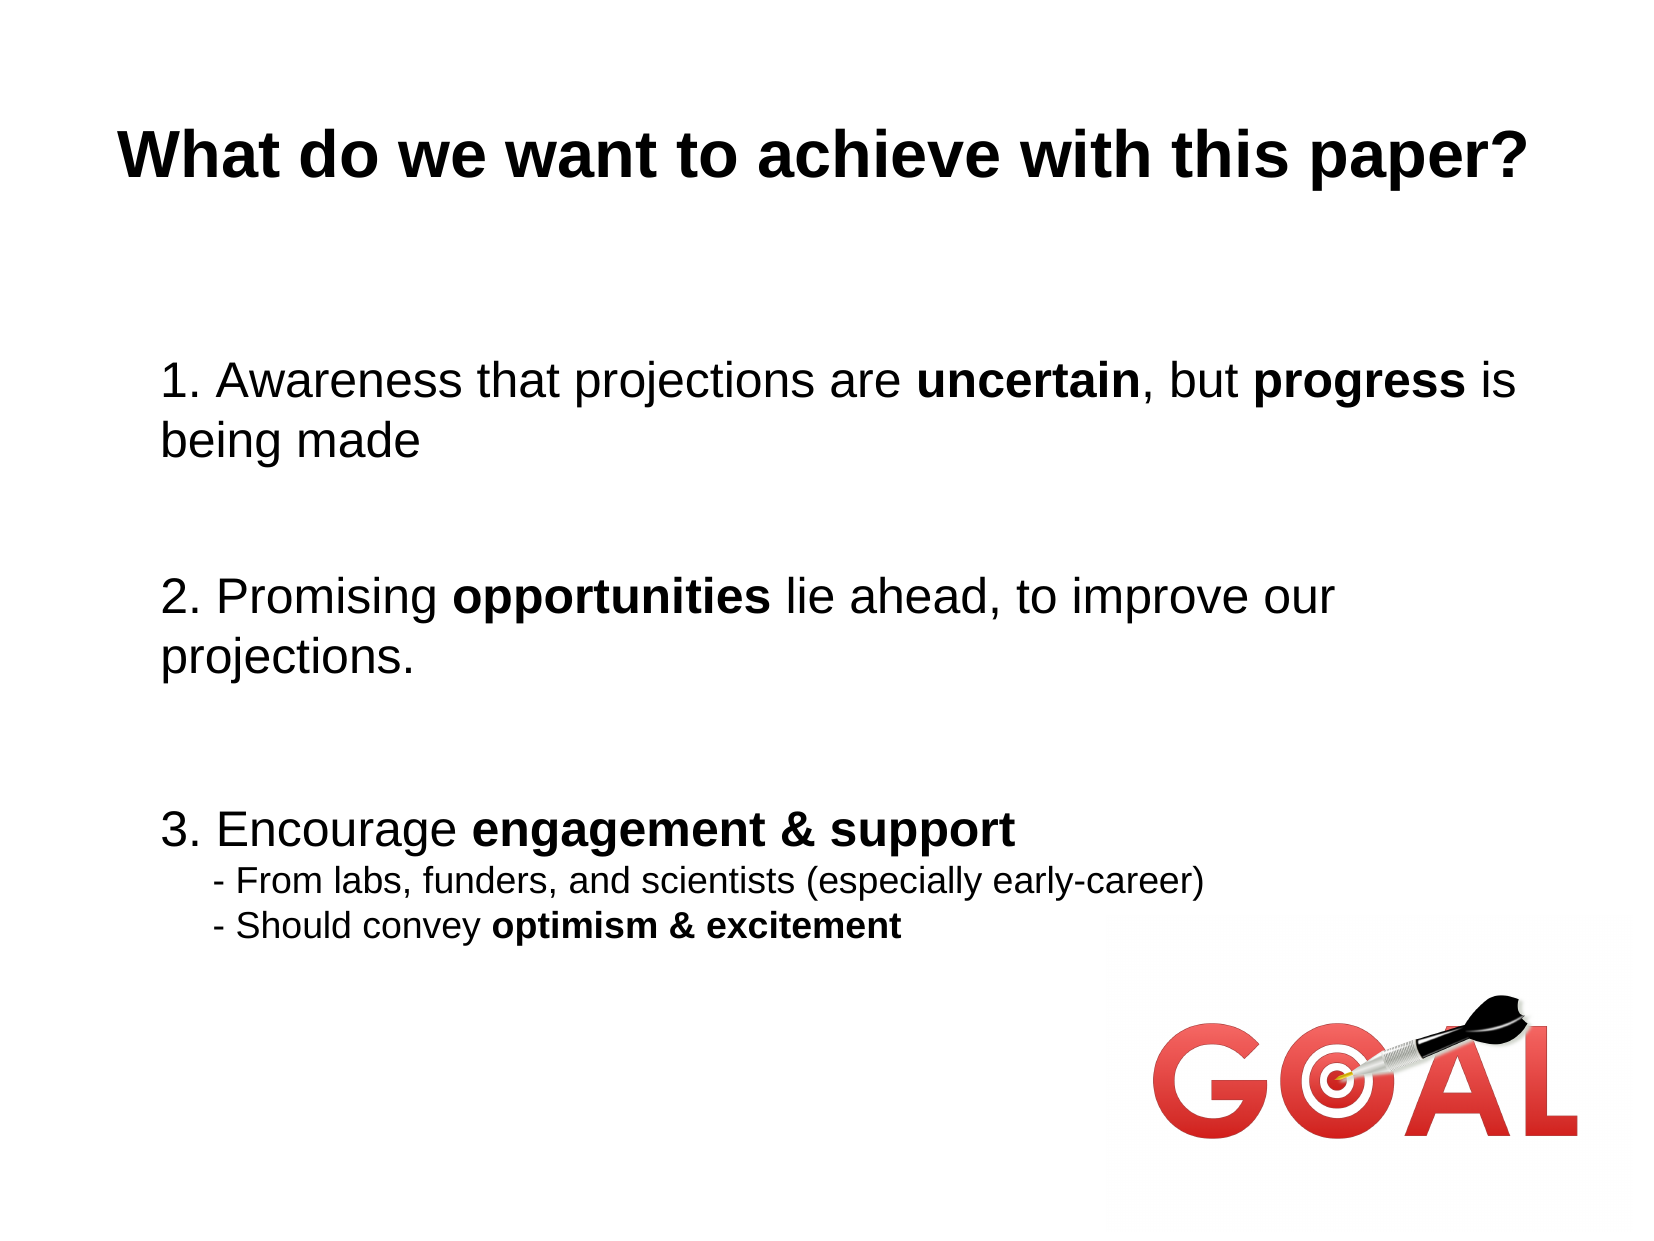

What do we want to achieve with this paper?
1. Awareness that projections are uncertain, but progress is being made
2. Promising opportunities lie ahead, to improve our projections.
3. Encourage engagement & support
 - From labs, funders, and scientists (especially early-career)
 - Should convey optimism & excitement